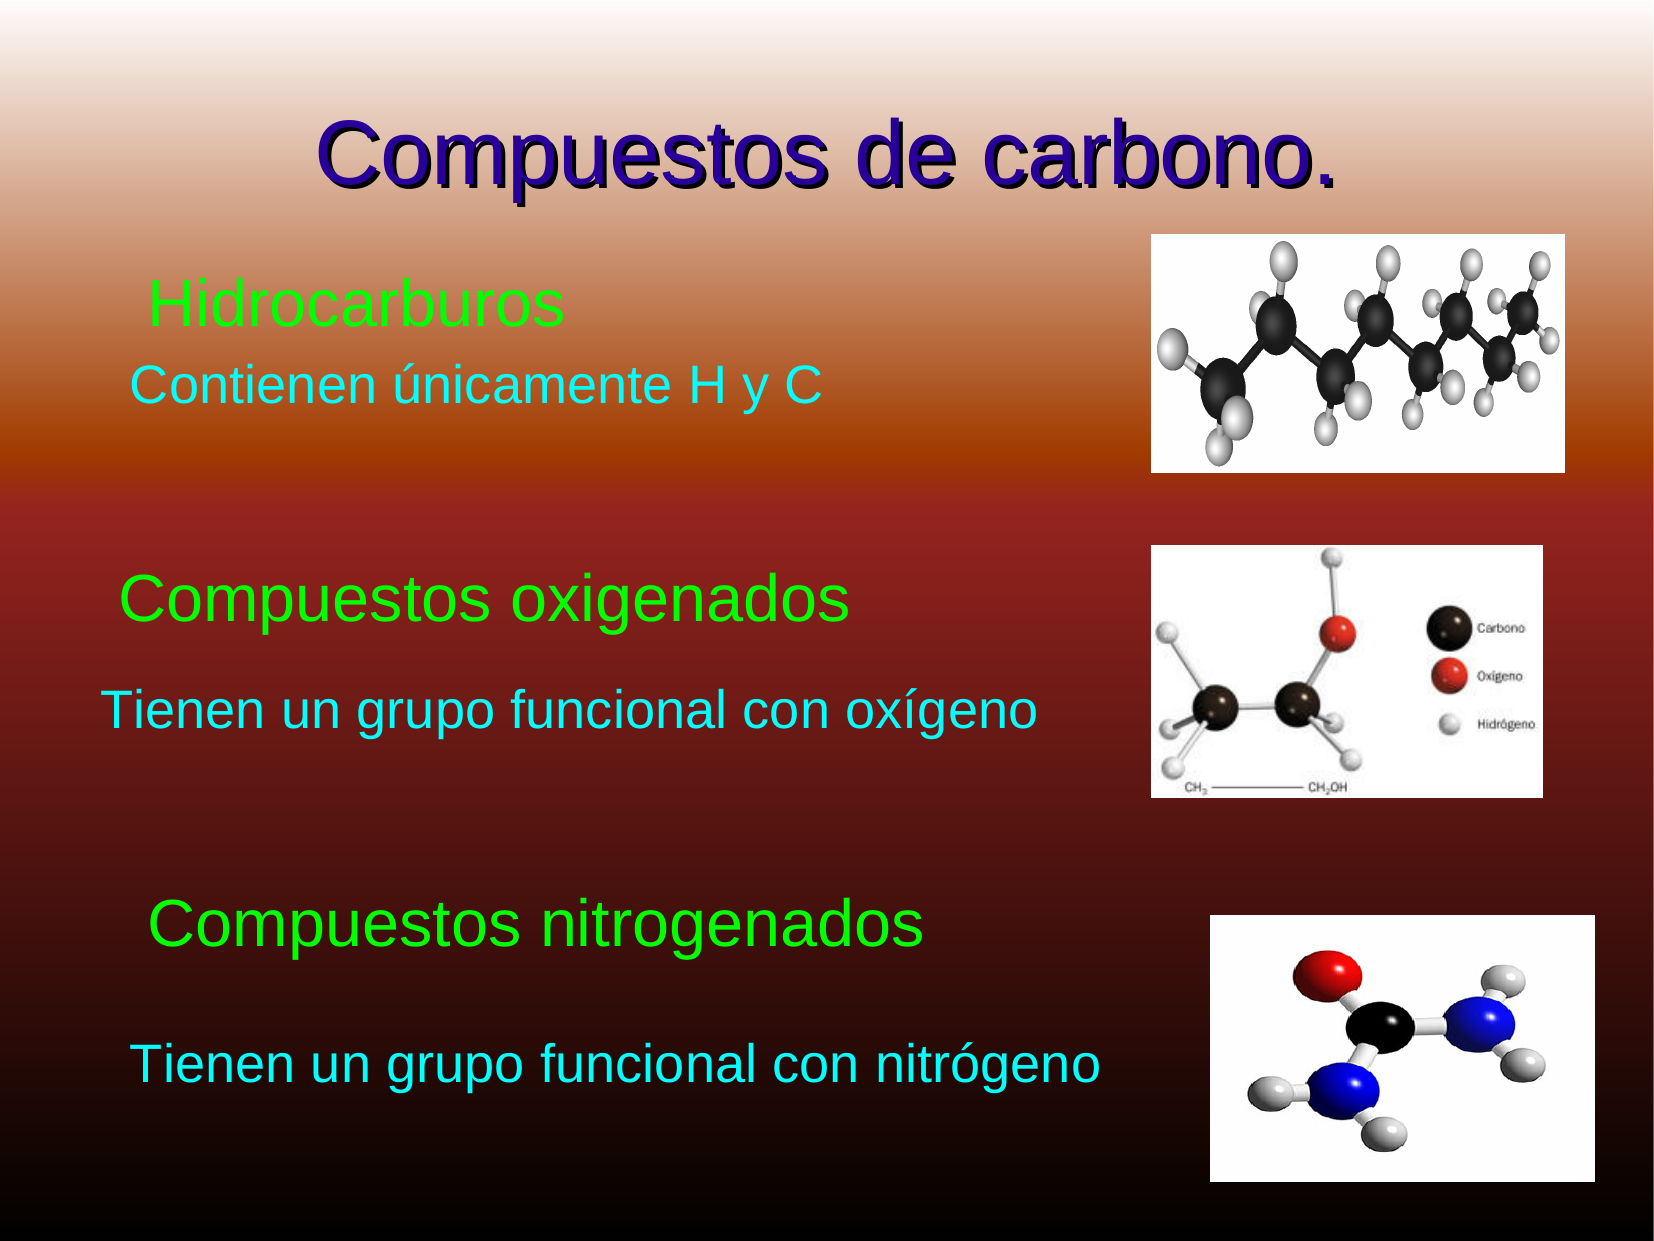

Compuestos de carbono.
# Hidrocarburos
Contienen únicamente H y C
Compuestos oxigenados
Tienen un grupo funcional con oxígeno
Compuestos nitrogenados
Tienen un grupo funcional con nitrógeno